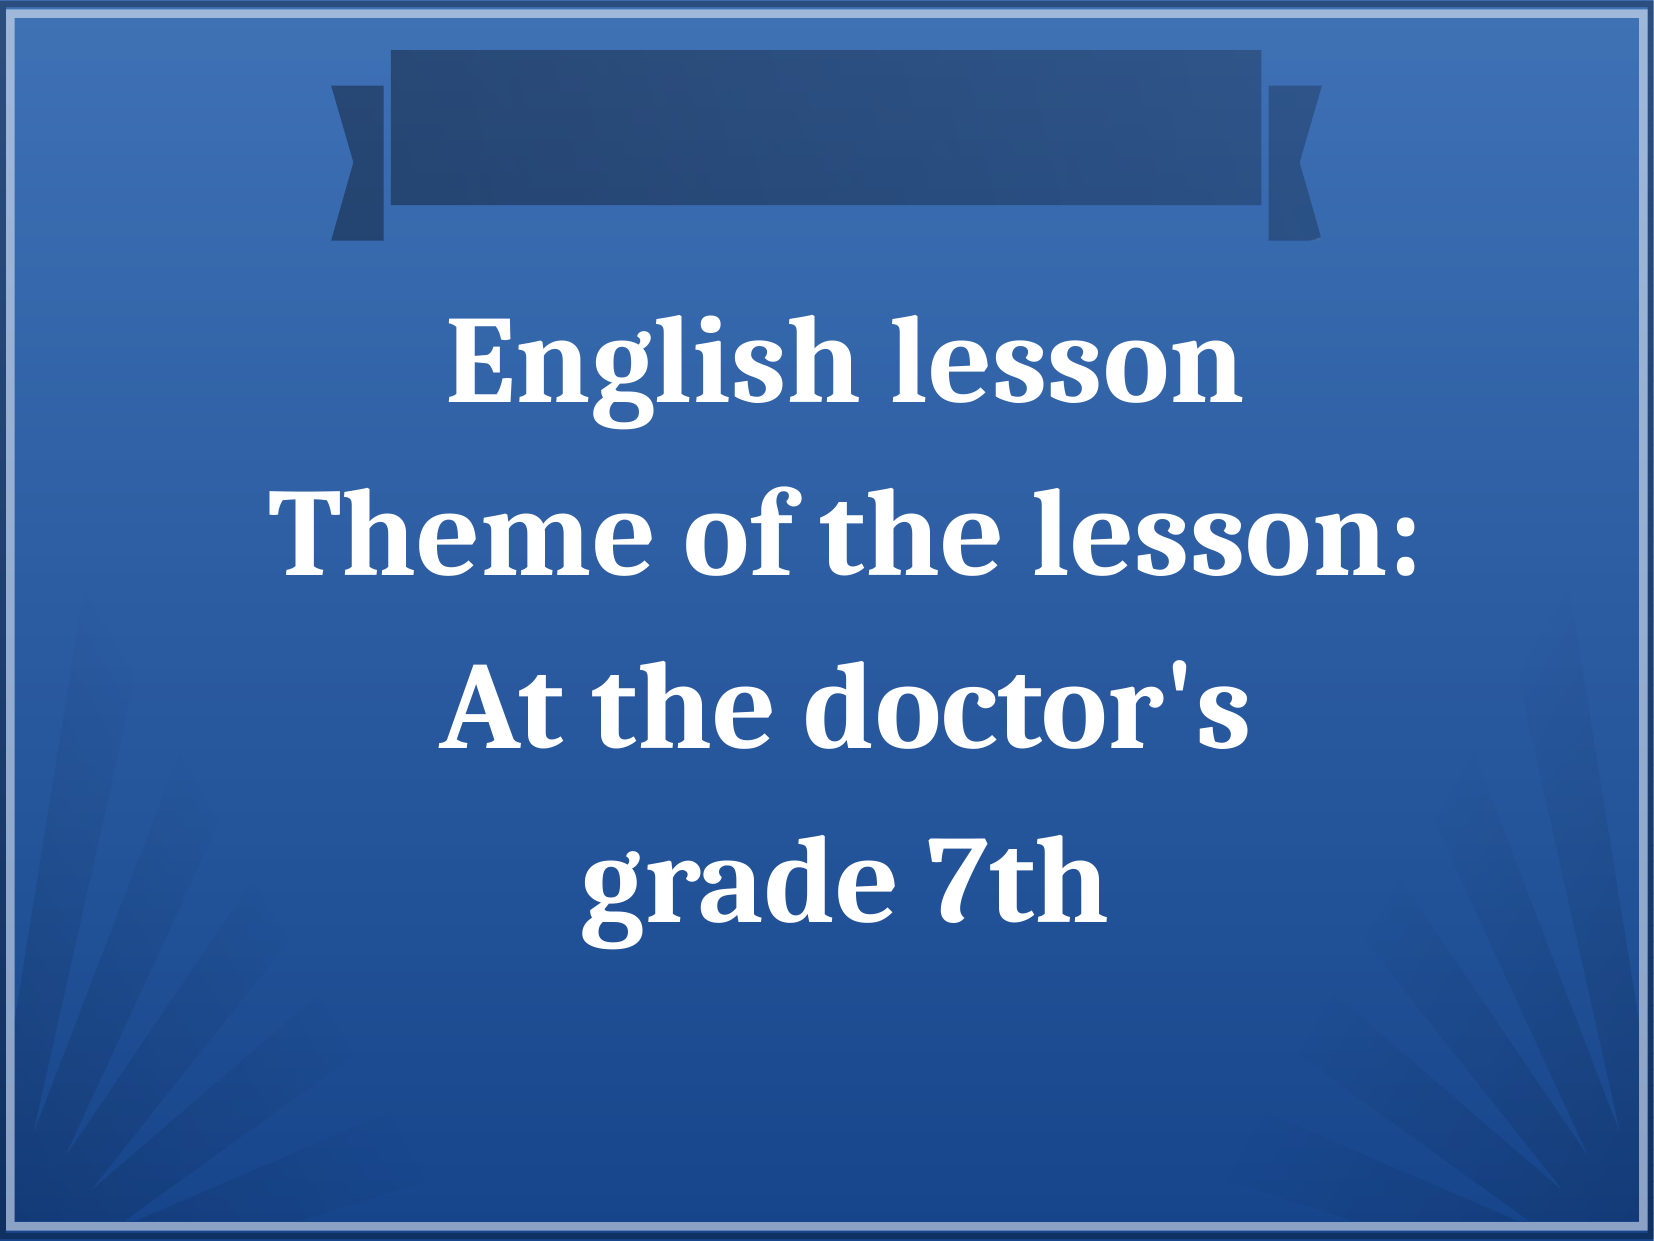

# English lesson
Theme of the lesson:
At the doctor's
grade 7th